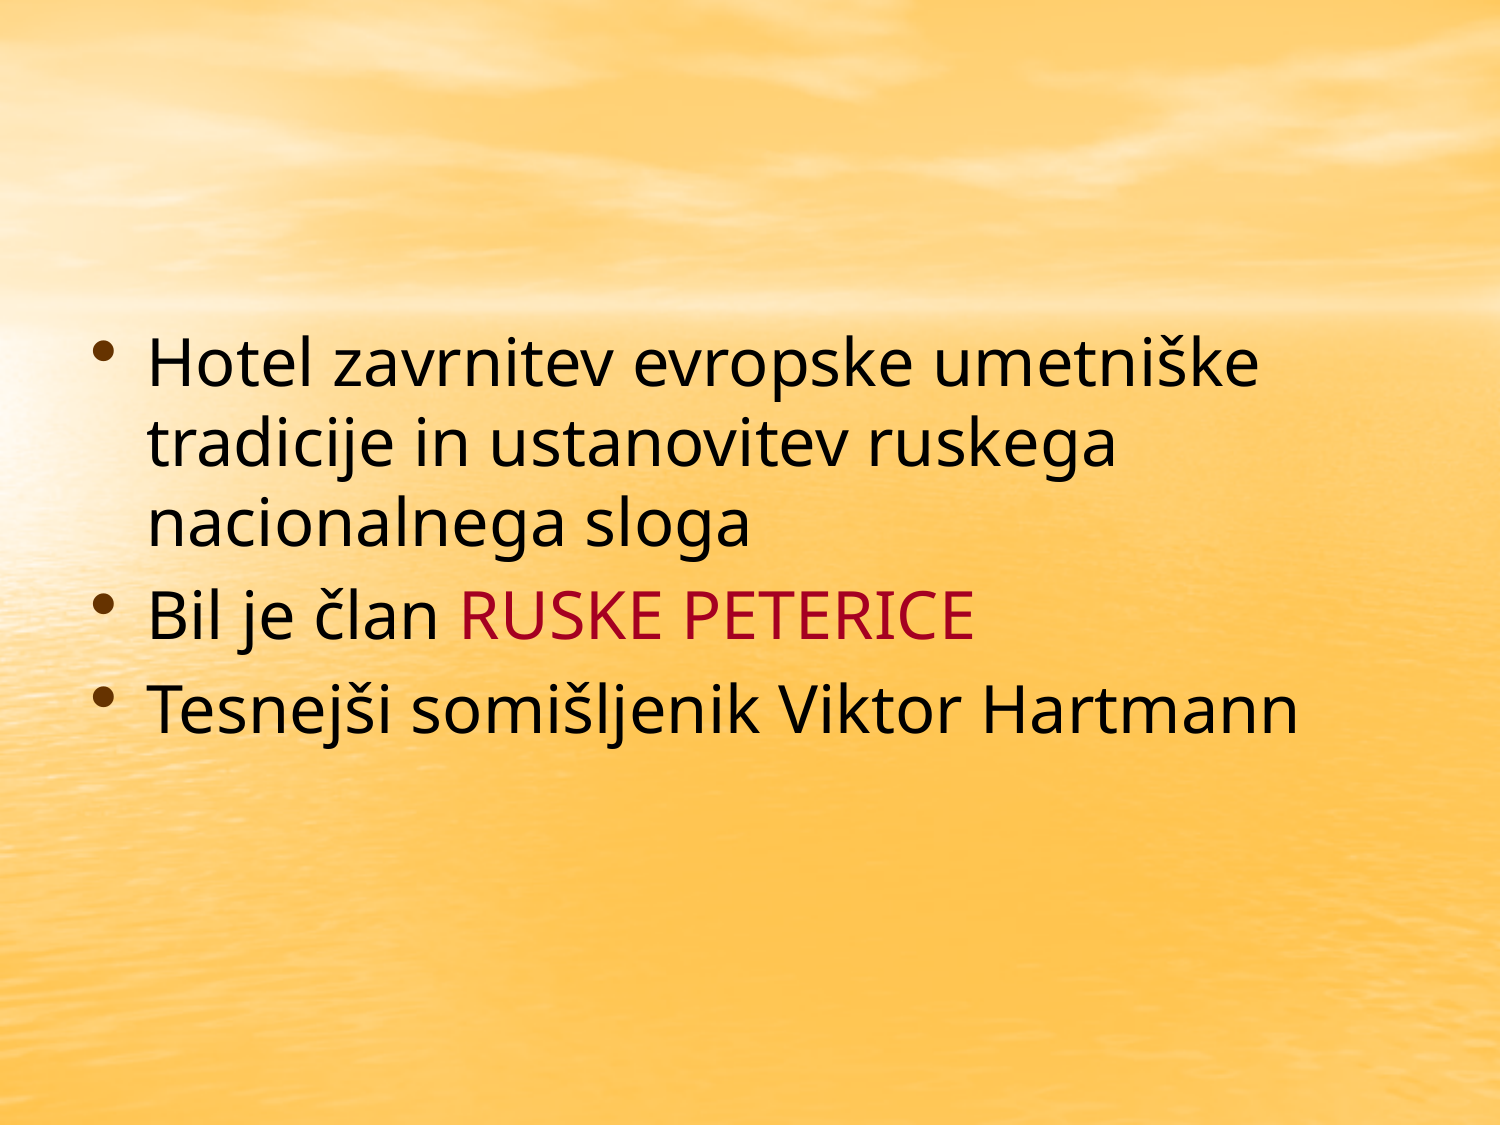

#
Hotel zavrnitev evropske umetniške tradicije in ustanovitev ruskega nacionalnega sloga
Bil je član RUSKE PETERICE
Tesnejši somišljenik Viktor Hartmann